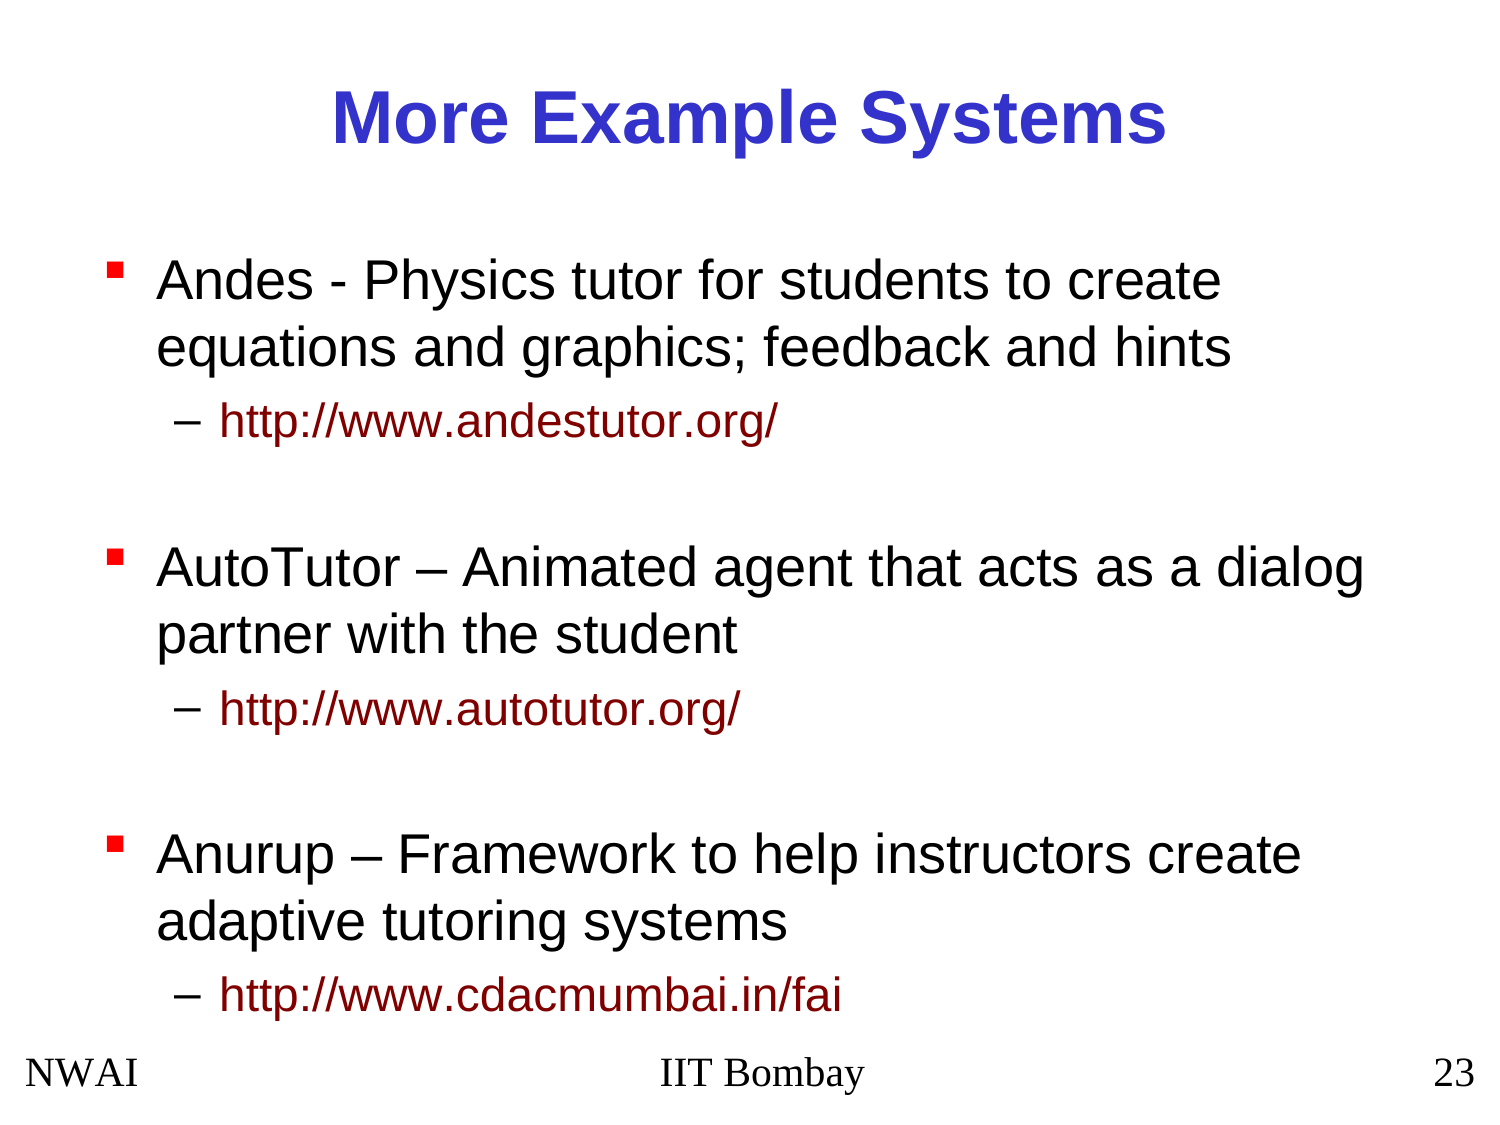

# More Example Systems
Andes - Physics tutor for students to create equations and graphics; feedback and hints
http://www.andestutor.org/
AutoTutor – Animated agent that acts as a dialog partner with the student
http://www.autotutor.org/
Anurup – Framework to help instructors create adaptive tutoring systems
http://www.cdacmumbai.in/fai
NWAI
IIT Bombay
23